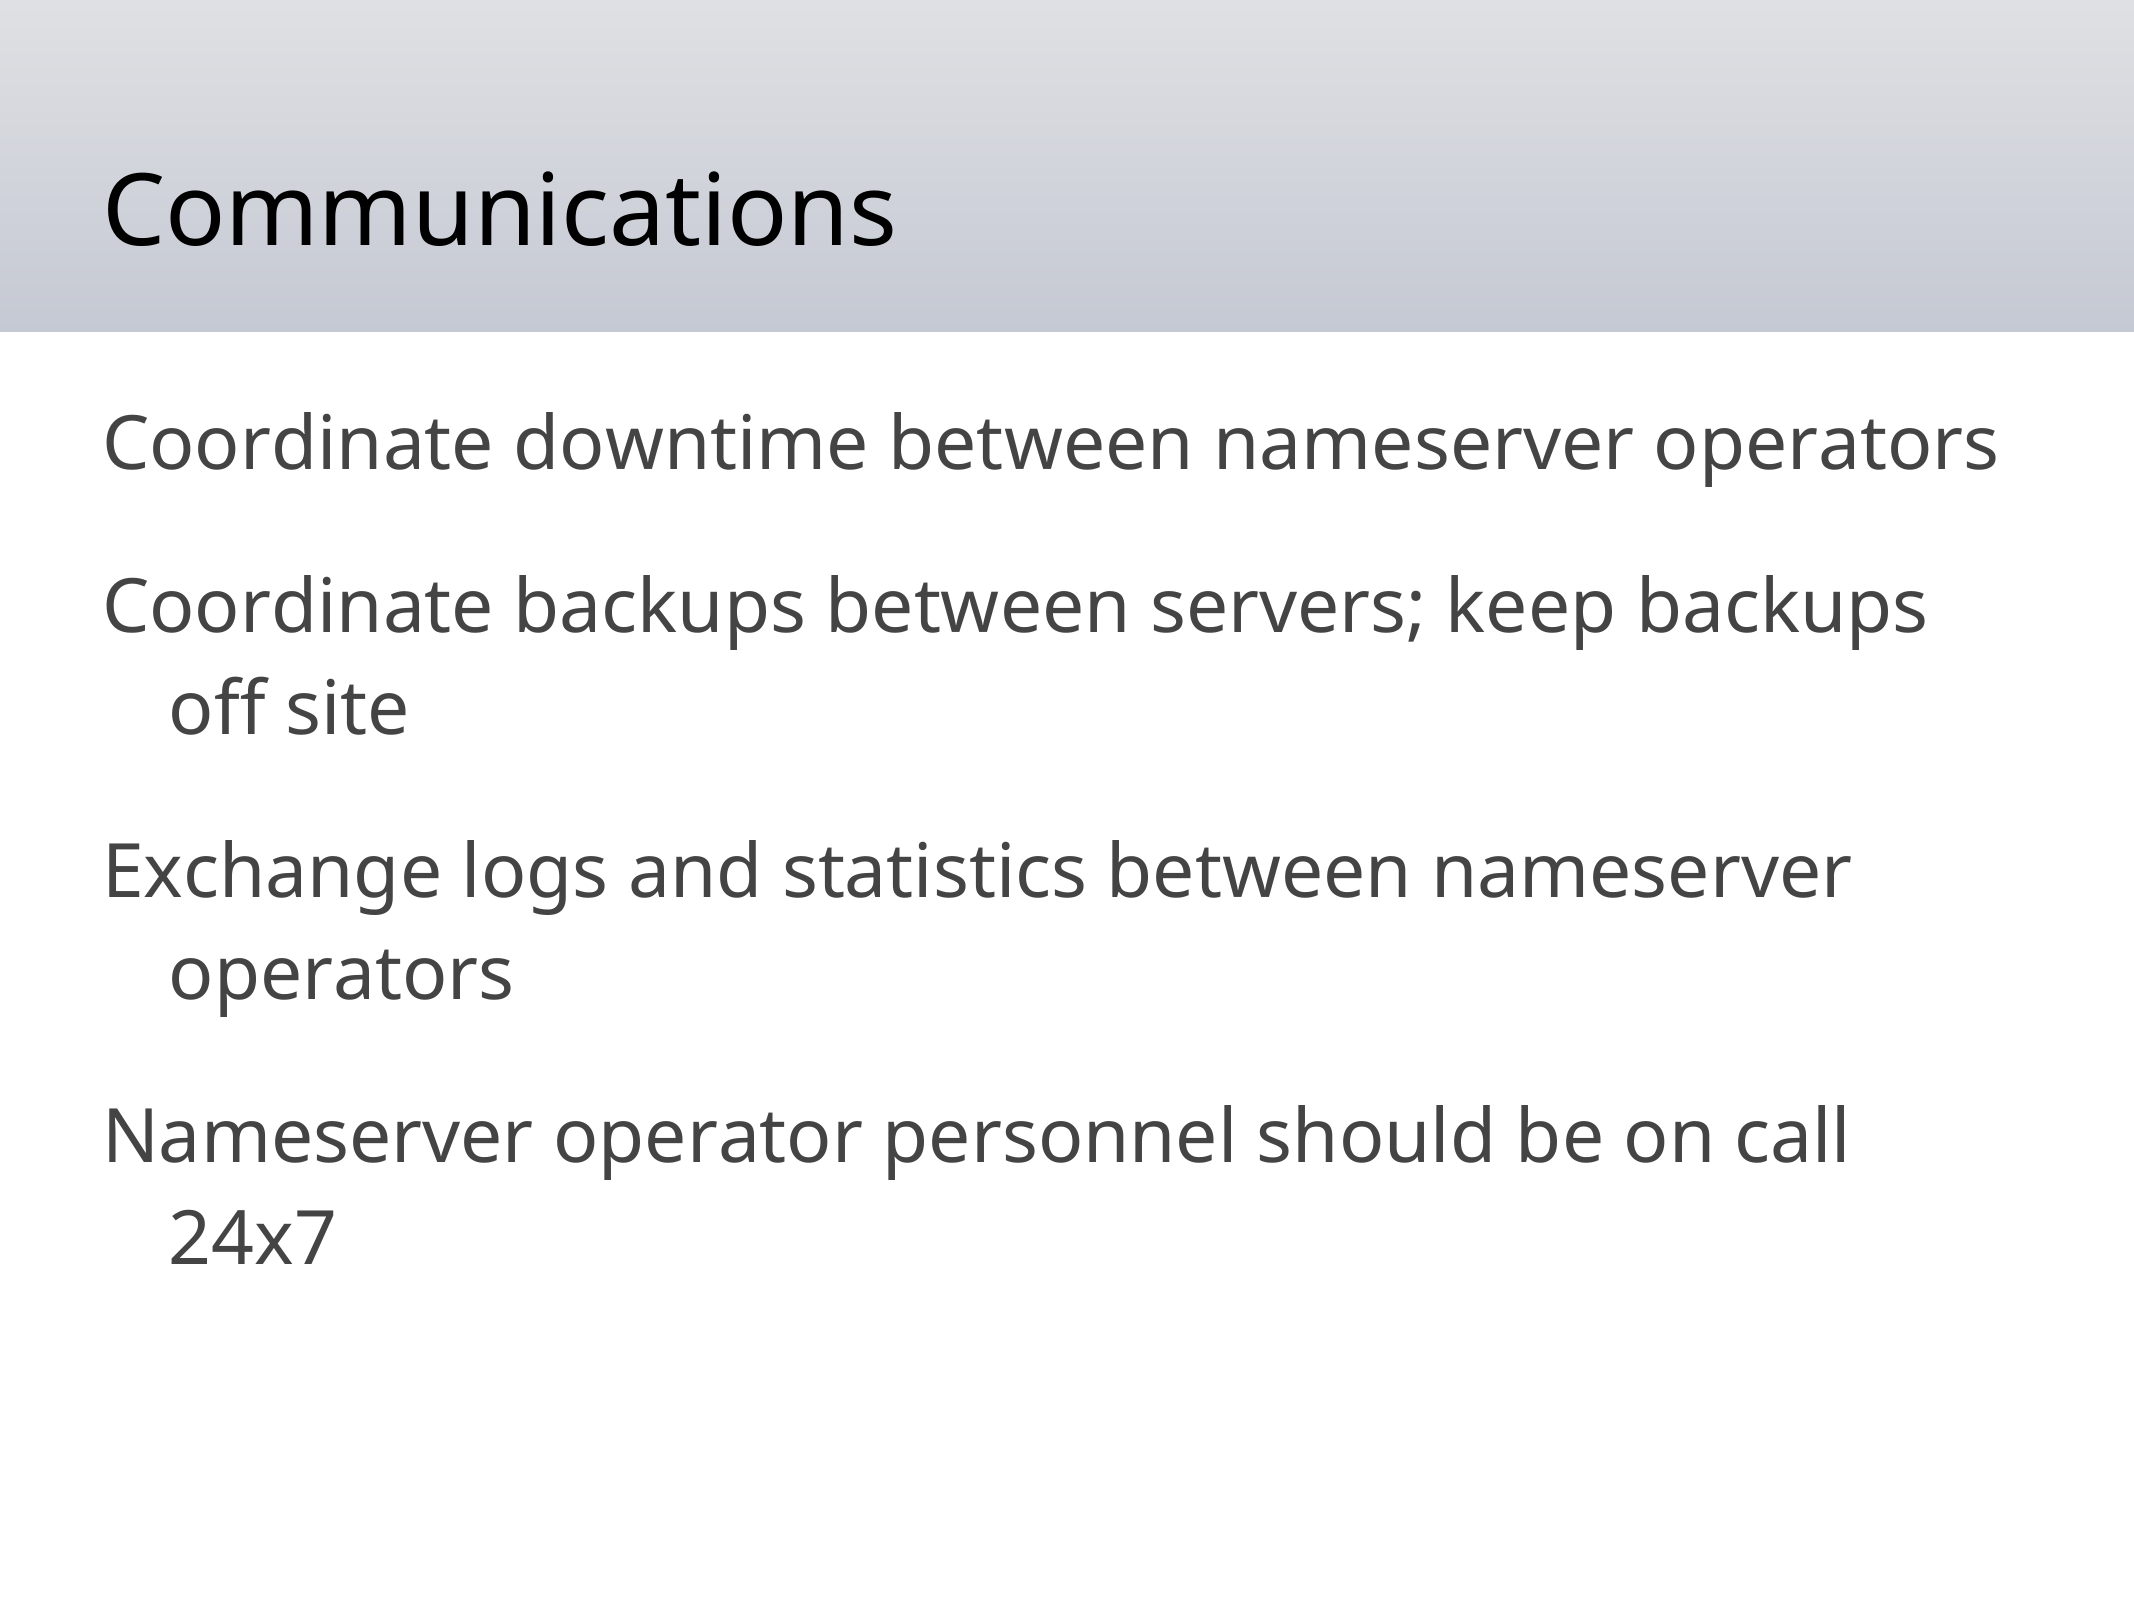

# Communications
Coordinate downtime between nameserver operators
Coordinate backups between servers; keep backups off site
Exchange logs and statistics between nameserver operators
Nameserver operator personnel should be on call 24x7